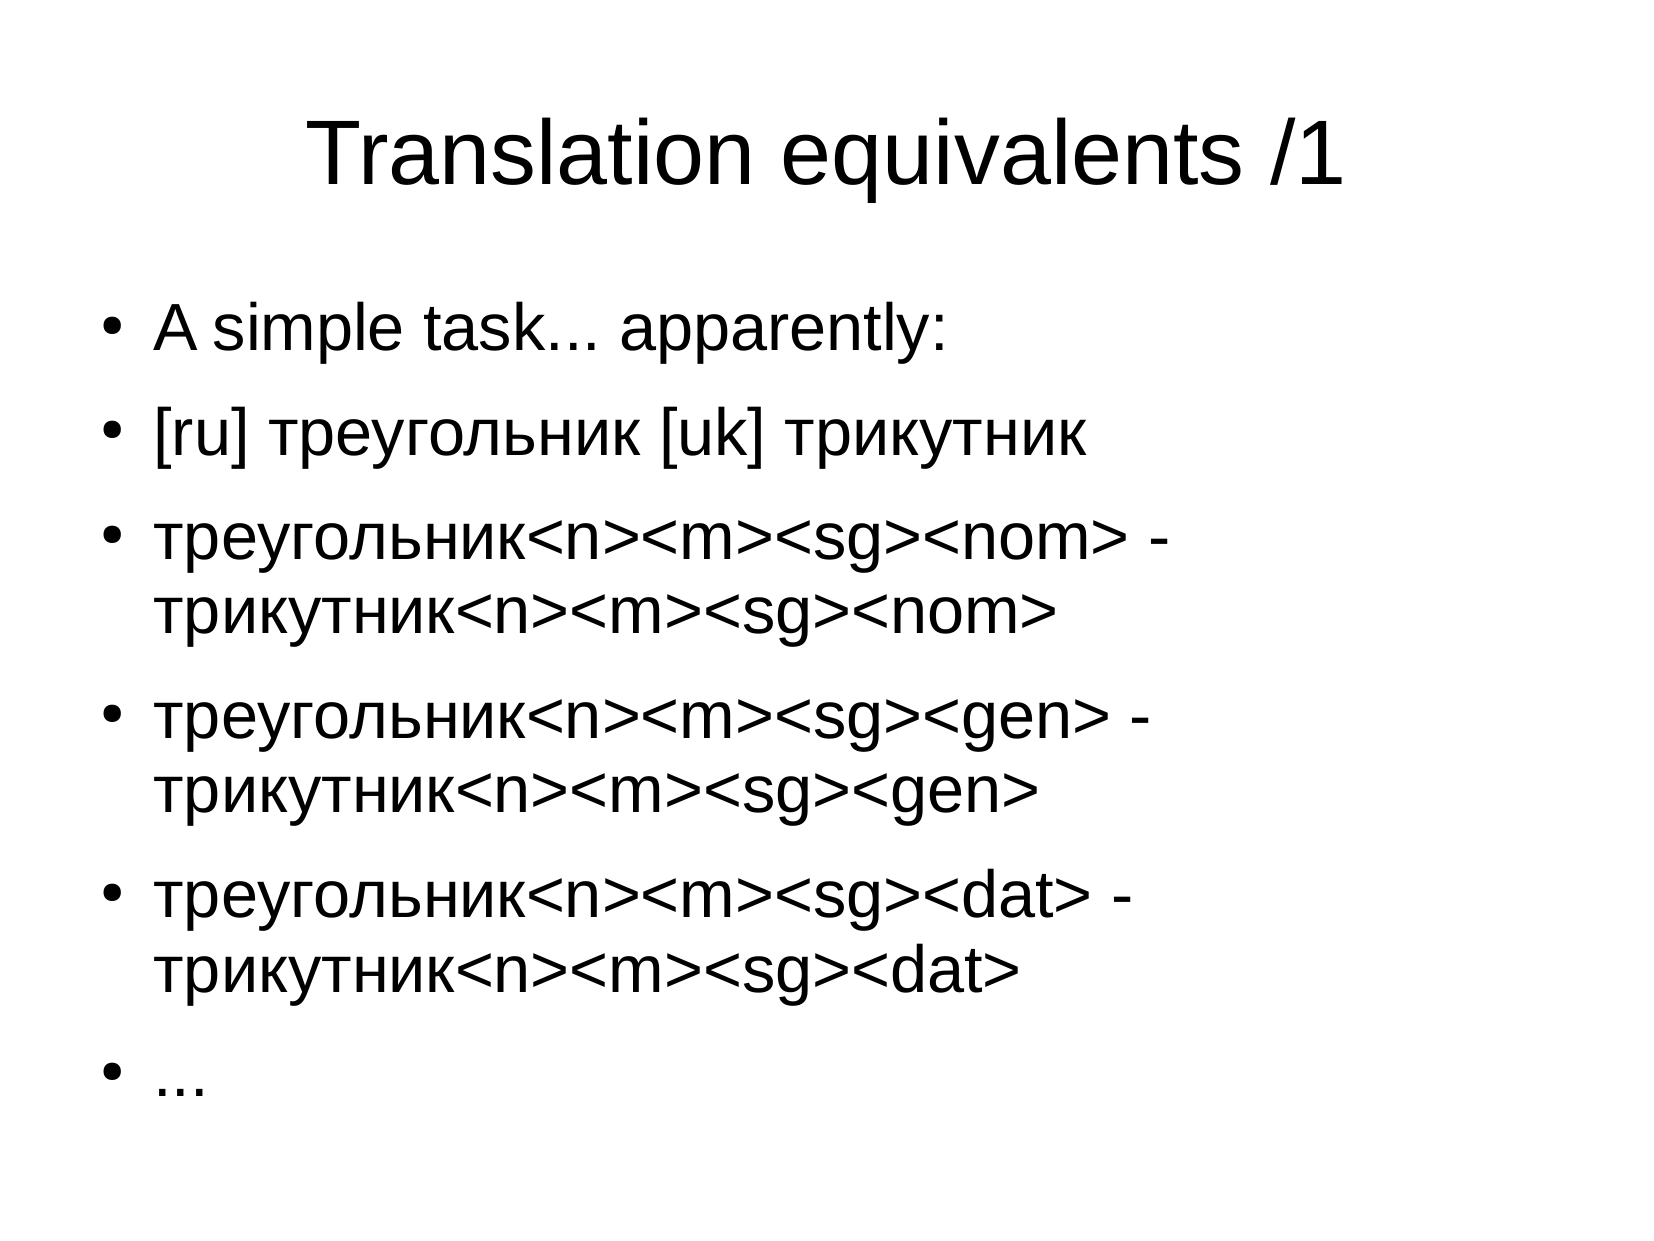

# Translation equivalents /1
A simple task... apparently:
[ru] треугольник [uk] трикутник
треугольник<n><m><sg><nom> - трикутник<n><m><sg><nom>
треугольник<n><m><sg><gen> - трикутник<n><m><sg><gen>
треугольник<n><m><sg><dat> - трикутник<n><m><sg><dat>
...